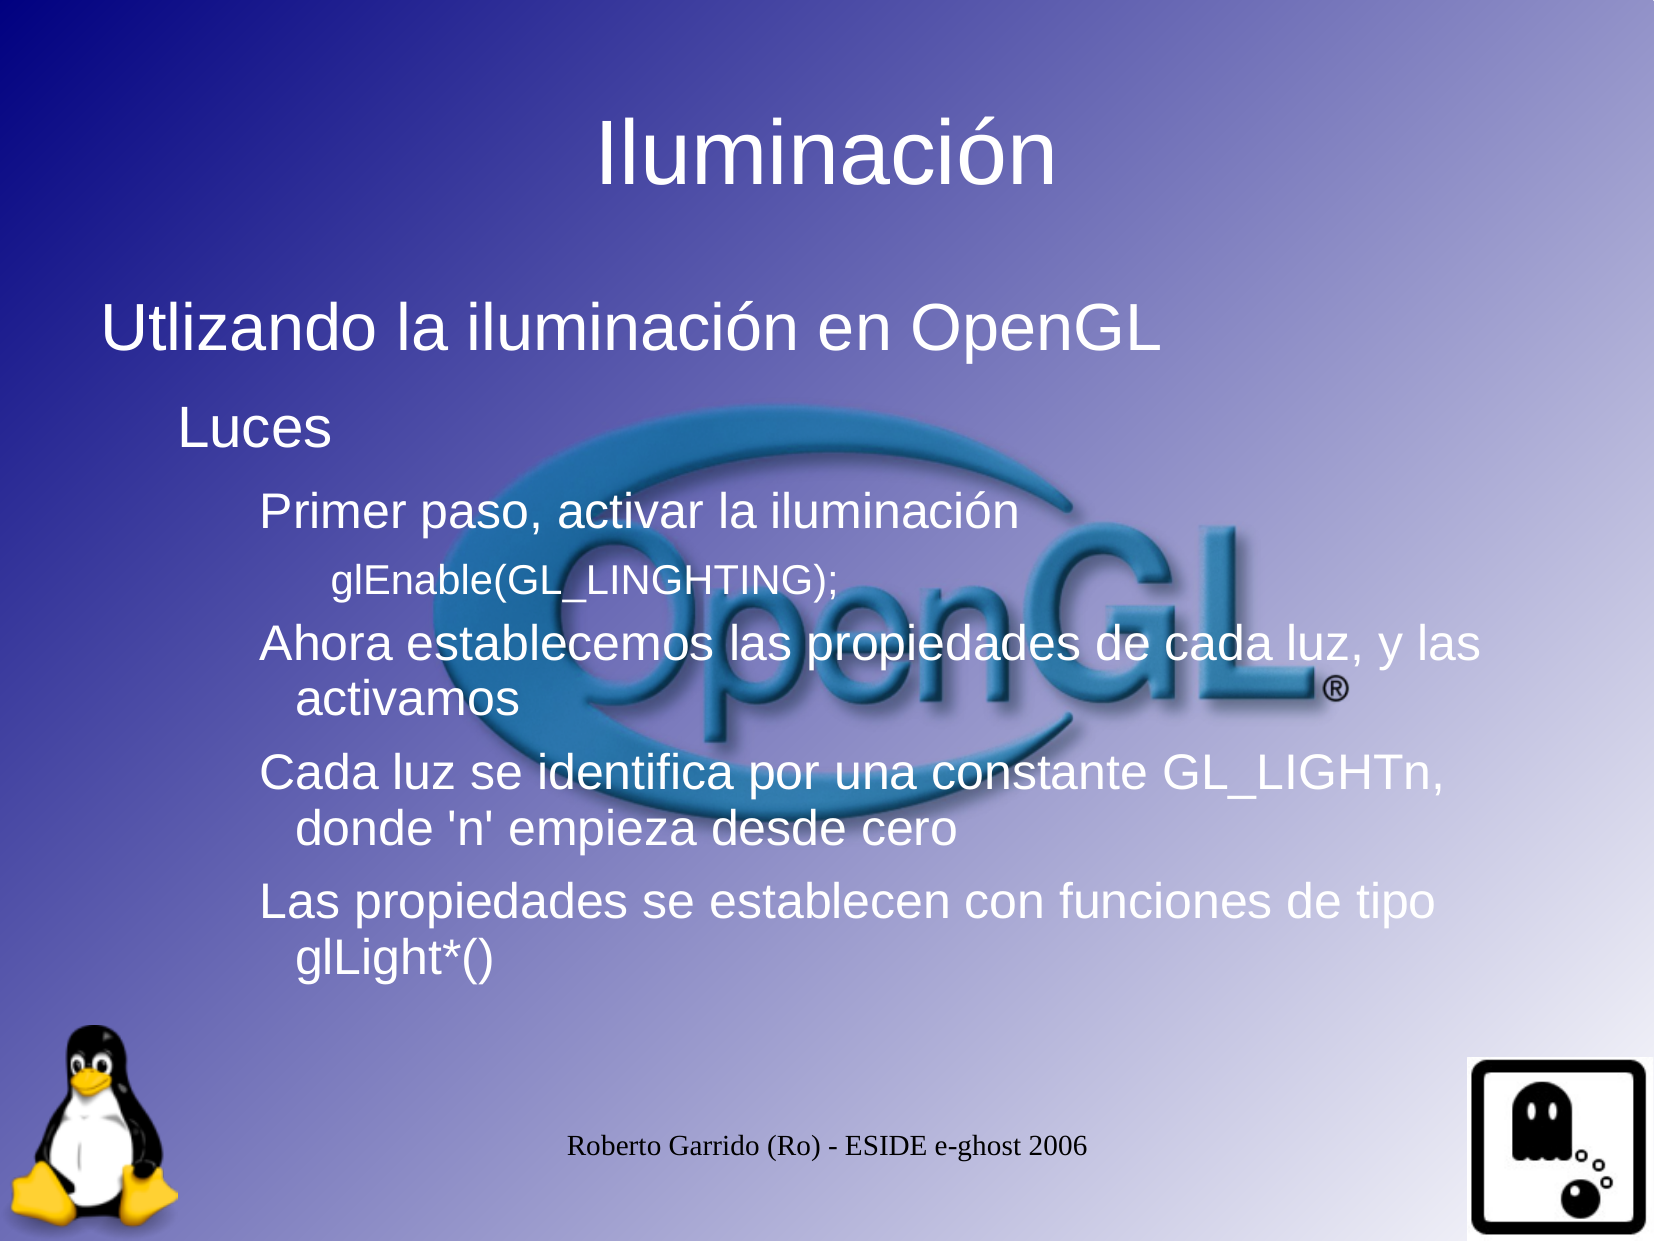

# Iluminación
Utlizando la iluminación en OpenGL
Luces
Primer paso, activar la iluminación
glEnable(GL_LINGHTING);
Ahora establecemos las propiedades de cada luz, y las activamos
Cada luz se identifica por una constante GL_LIGHTn, donde 'n' empieza desde cero
Las propiedades se establecen con funciones de tipo glLight*()
Roberto Garrido (Ro) - ESIDE e-ghost 2006